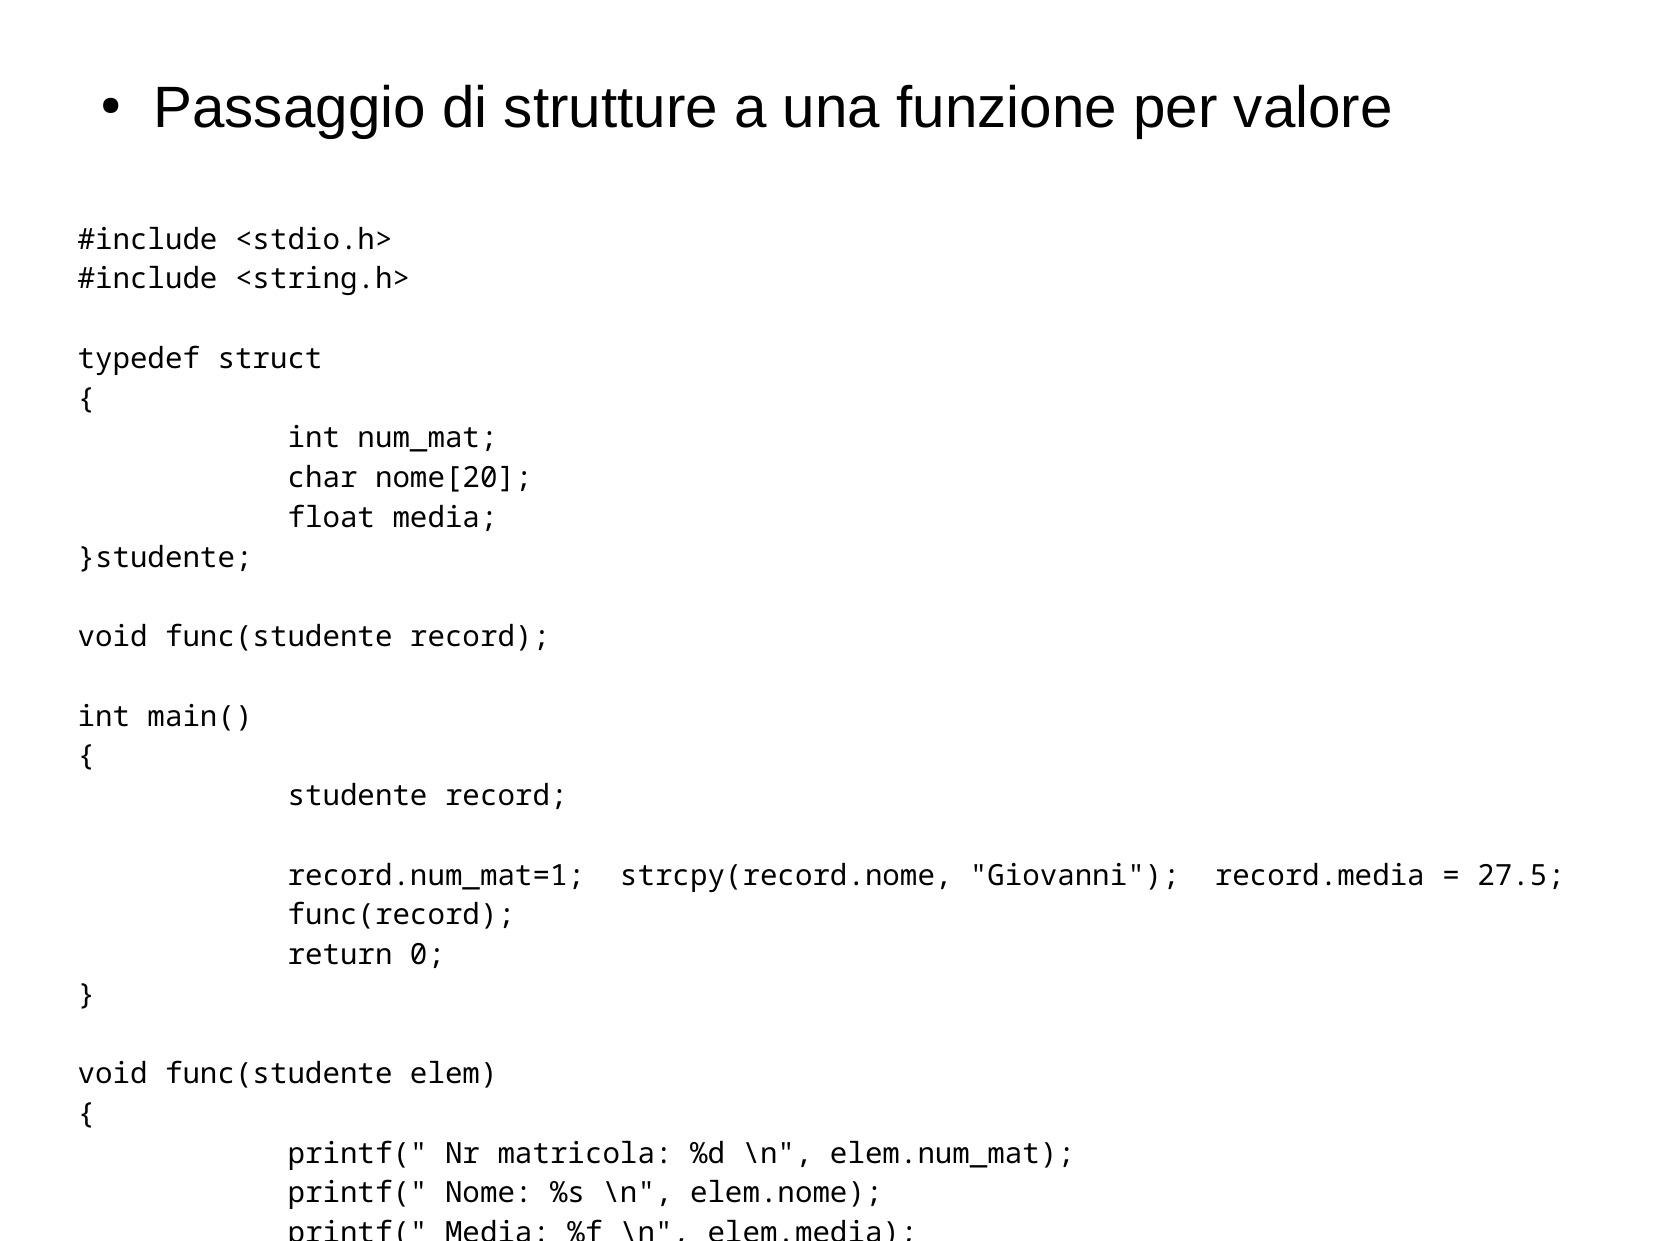

# Passaggio di strutture a una funzione per valore
#include <stdio.h>
#include <string.h>
typedef struct
{
 int num_mat;
 char nome[20];
 float media;
}studente;
void func(studente record);
int main()
{
 studente record;
 record.num_mat=1; strcpy(record.nome, "Giovanni"); record.media = 27.5;
 func(record);
 return 0;
}
void func(studente elem)
{
 printf(" Nr matricola: %d \n", elem.num_mat);
 printf(" Nome: %s \n", elem.nome);
 printf(" Media: %f \n", elem.media);
}